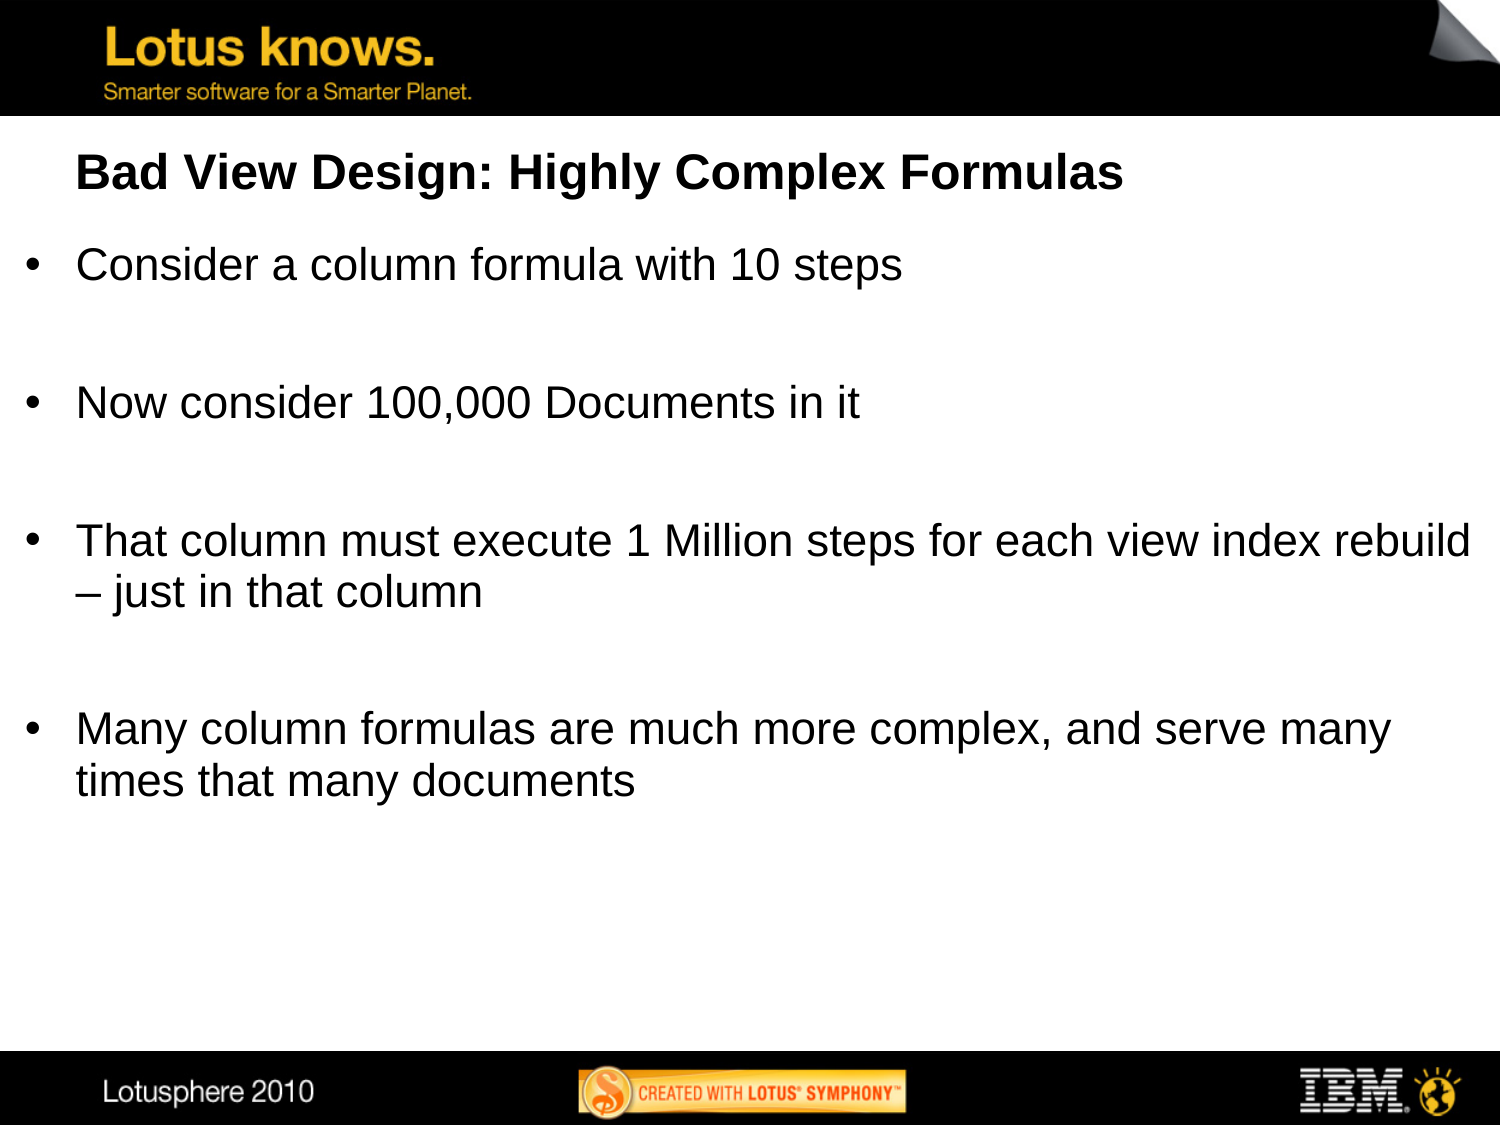

# Bad View Design: Highly Complex Formulas
Consider a column formula with 10 steps
Now consider 100,000 Documents in it
That column must execute 1 Million steps for each view index rebuild – just in that column
Many column formulas are much more complex, and serve many times that many documents